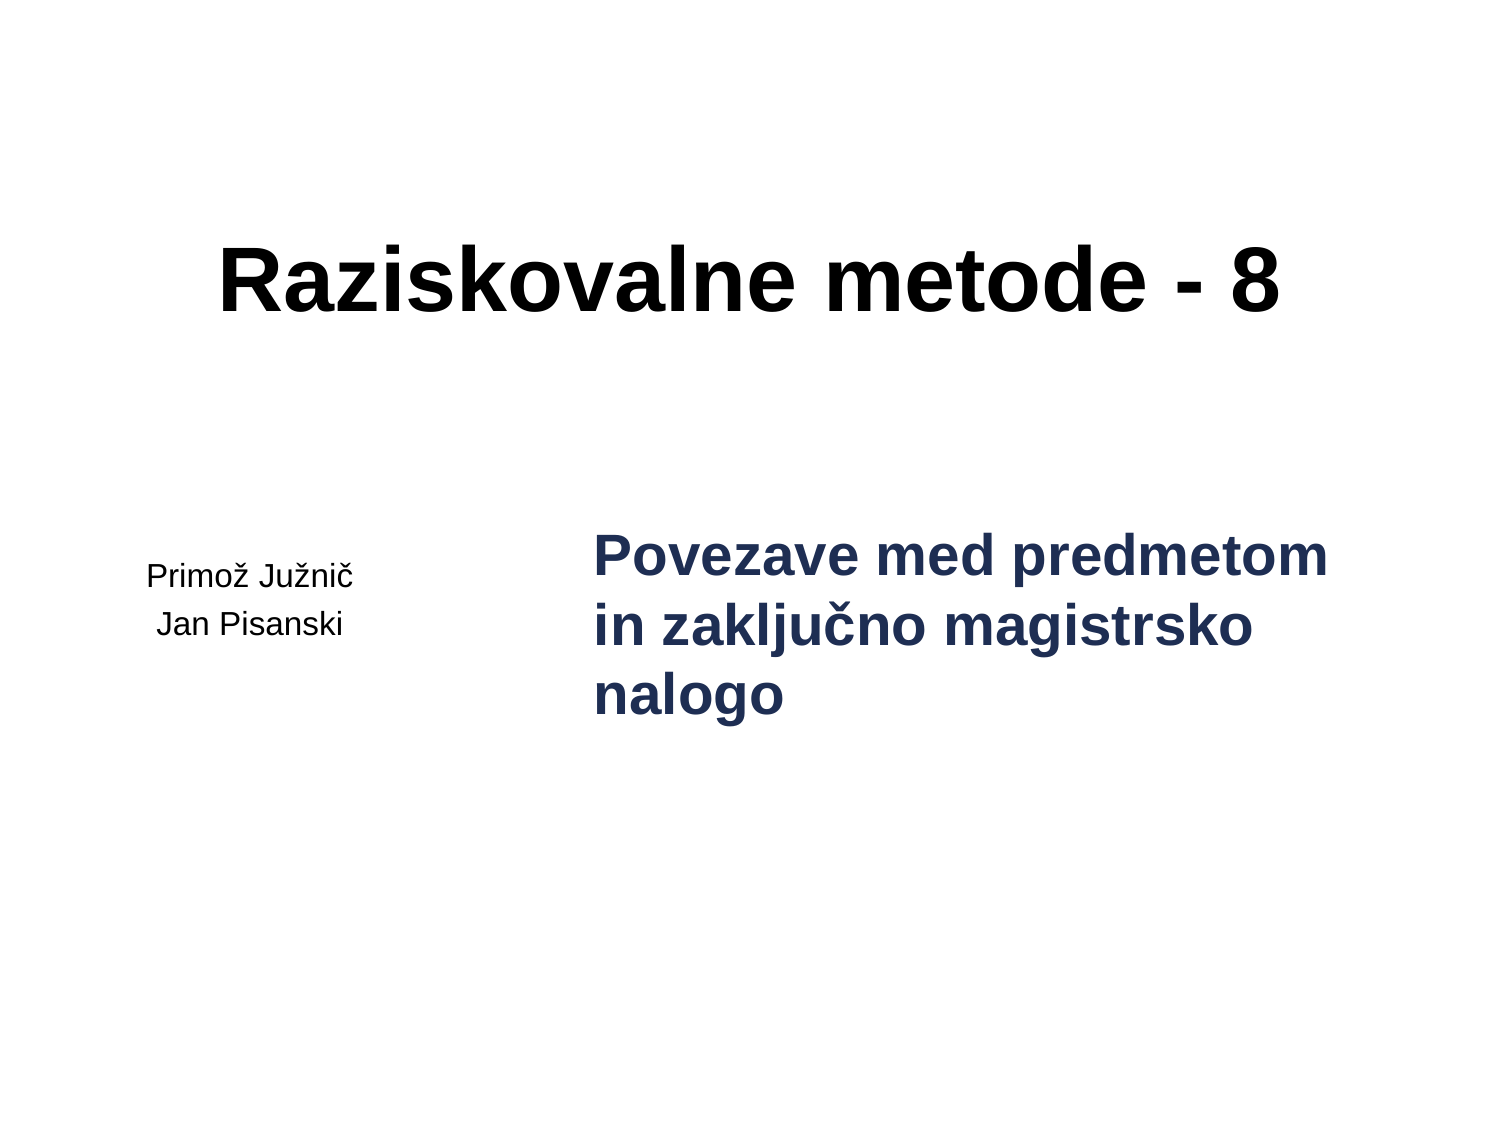

Raziskovalne metode - 8
# Povezave med predmetom in zaključno magistrsko nalogo
Primož Južnič
Jan Pisanski
Primoz Juznic, BINK, FF, Univerza v Ljubljani
1